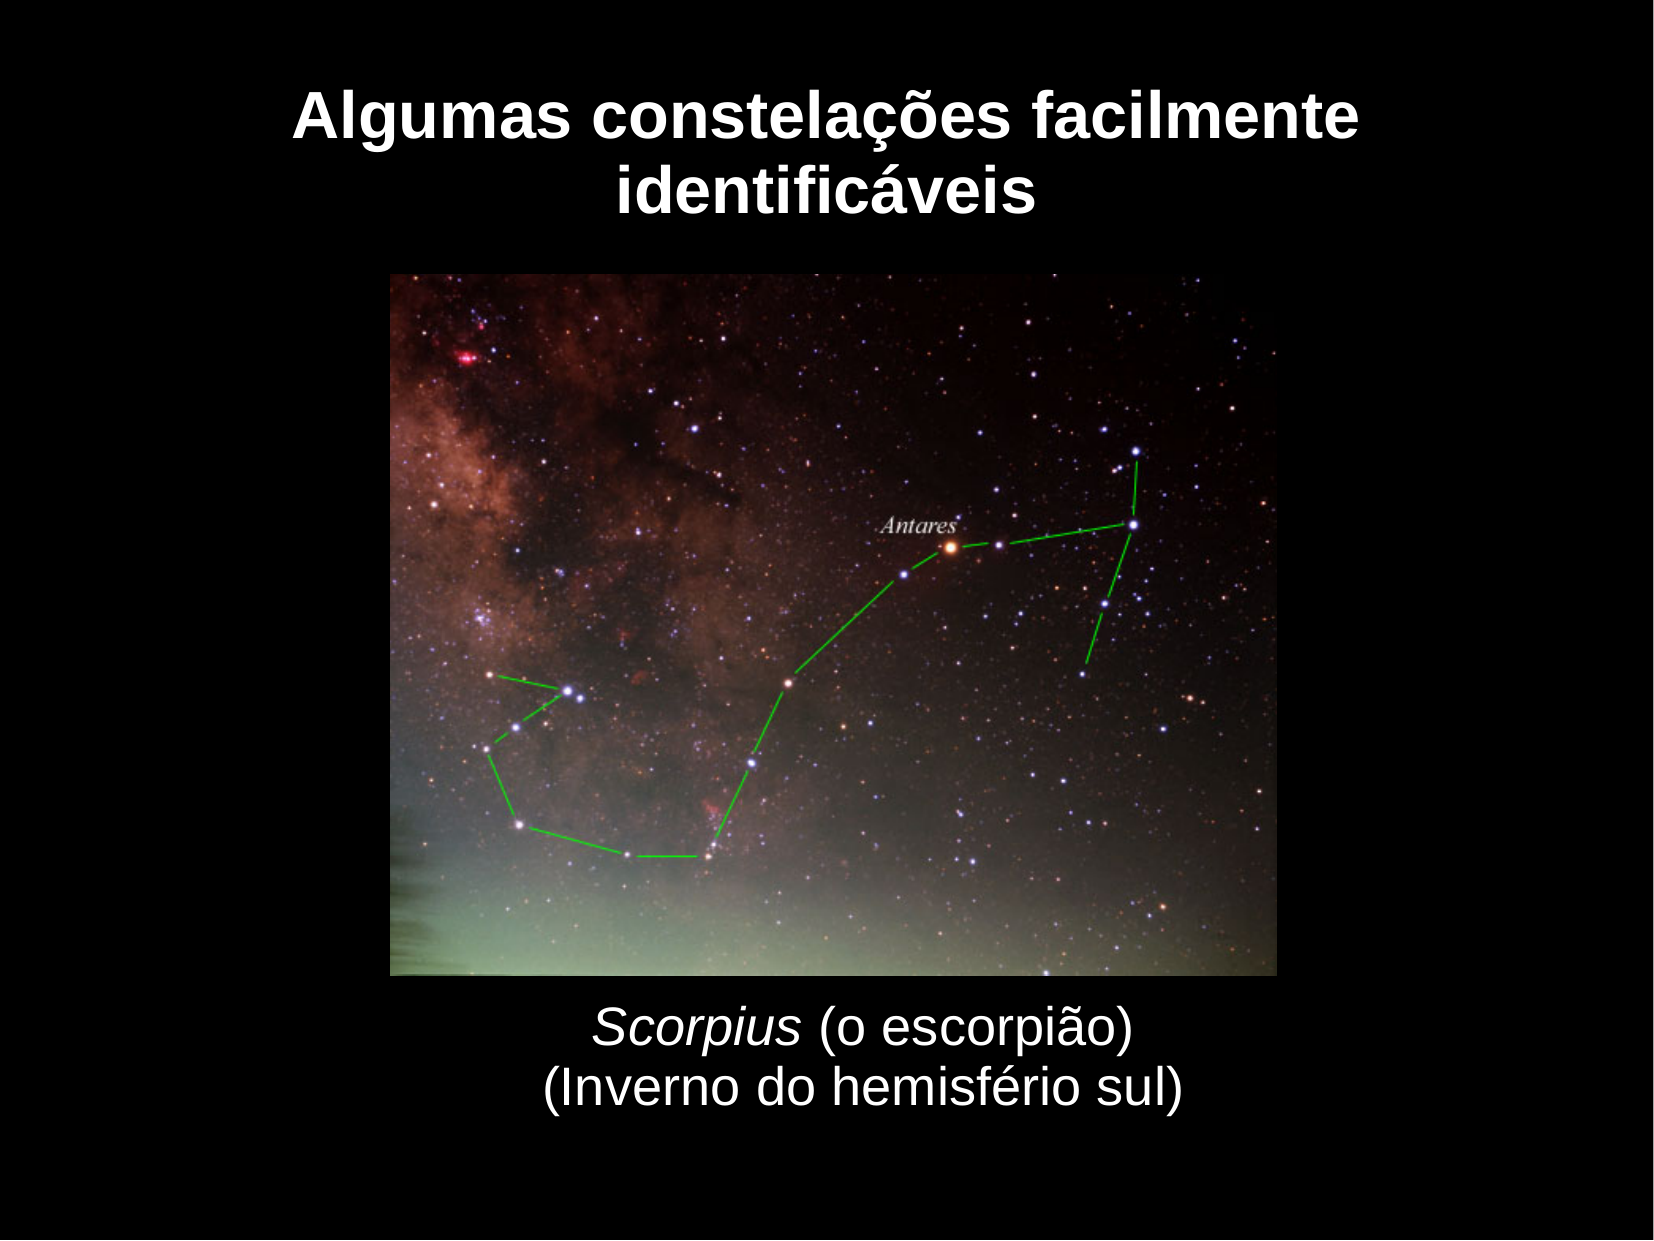

# Algumas constelações facilmente identificáveis
Scorpius (o escorpião)
(Inverno do hemisfério sul)